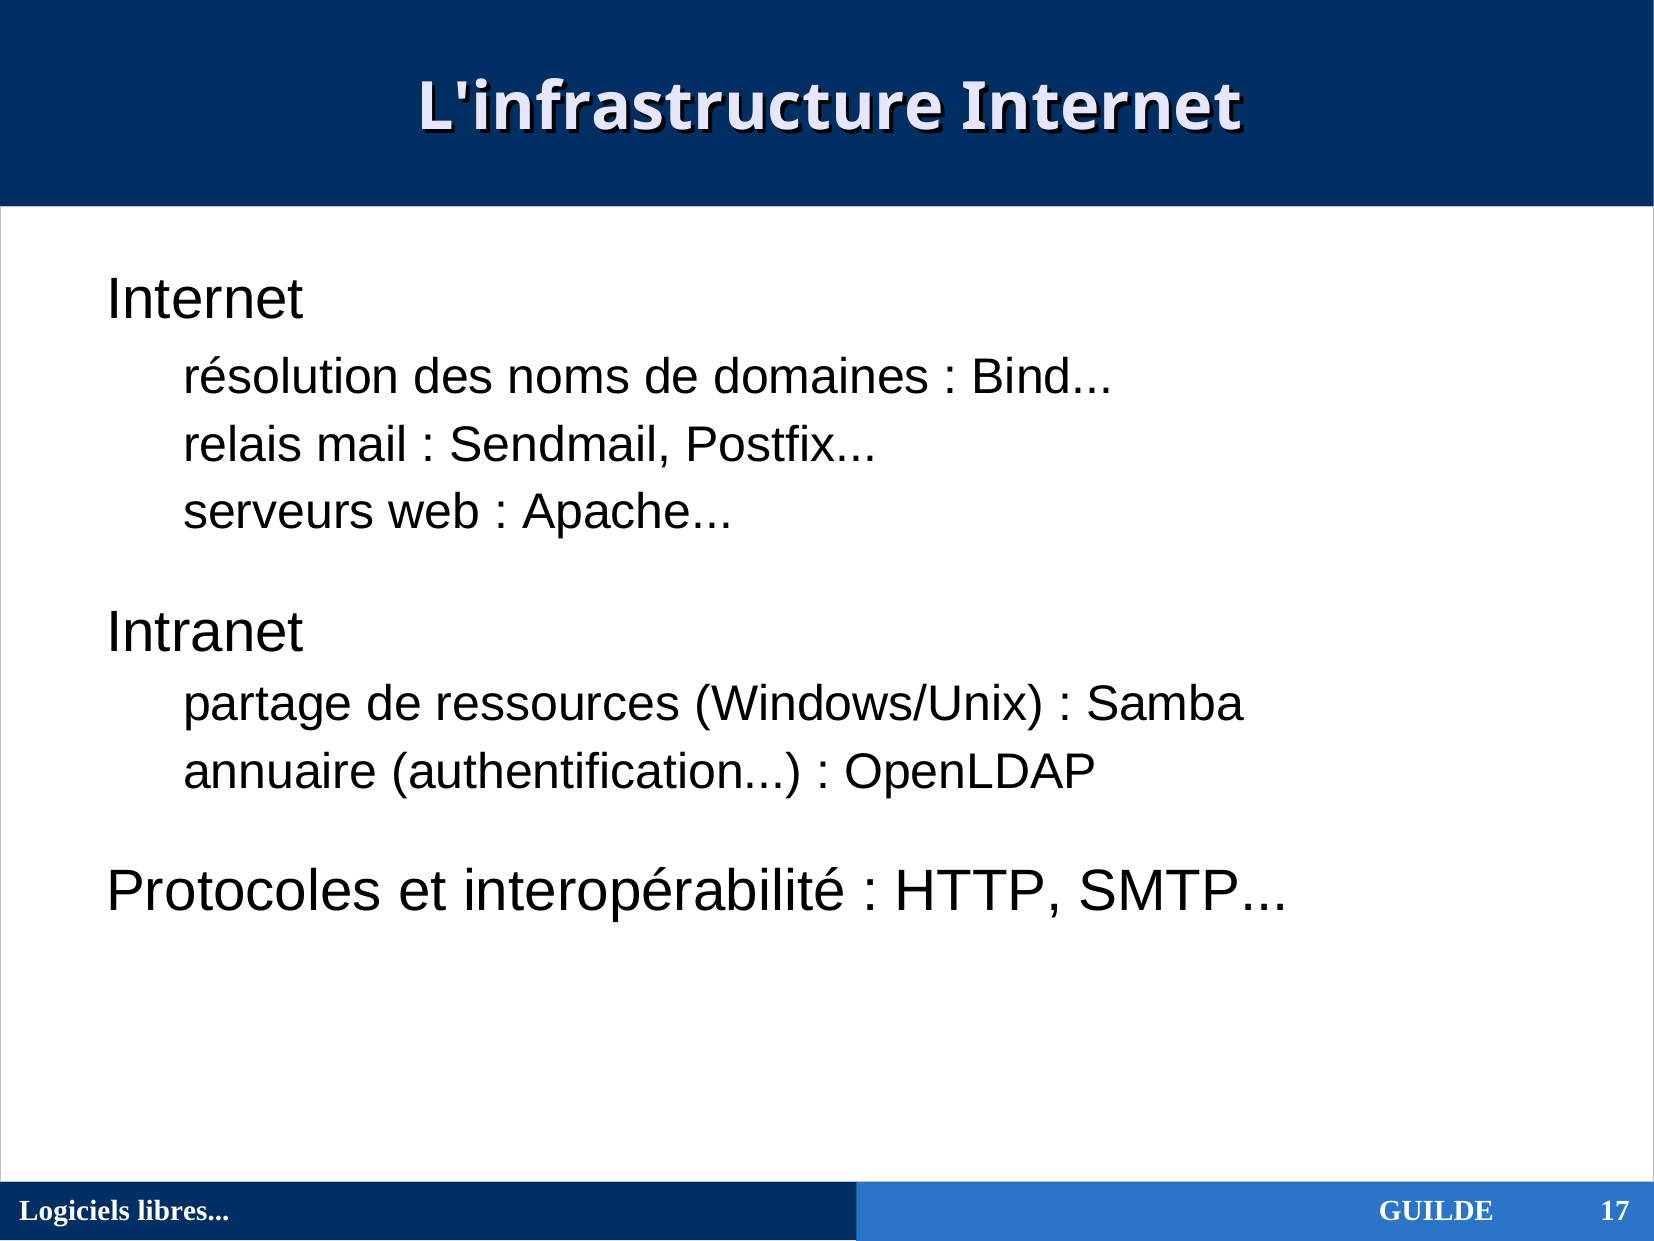

# L'infrastructure Internet
Internet
résolution des noms de domaines : Bind...
relais mail : Sendmail, Postfix...
serveurs web : Apache...
Intranet
partage de ressources (Windows/Unix) : Samba
annuaire (authentification...) : OpenLDAP
Protocoles et interopérabilité : HTTP, SMTP...
17